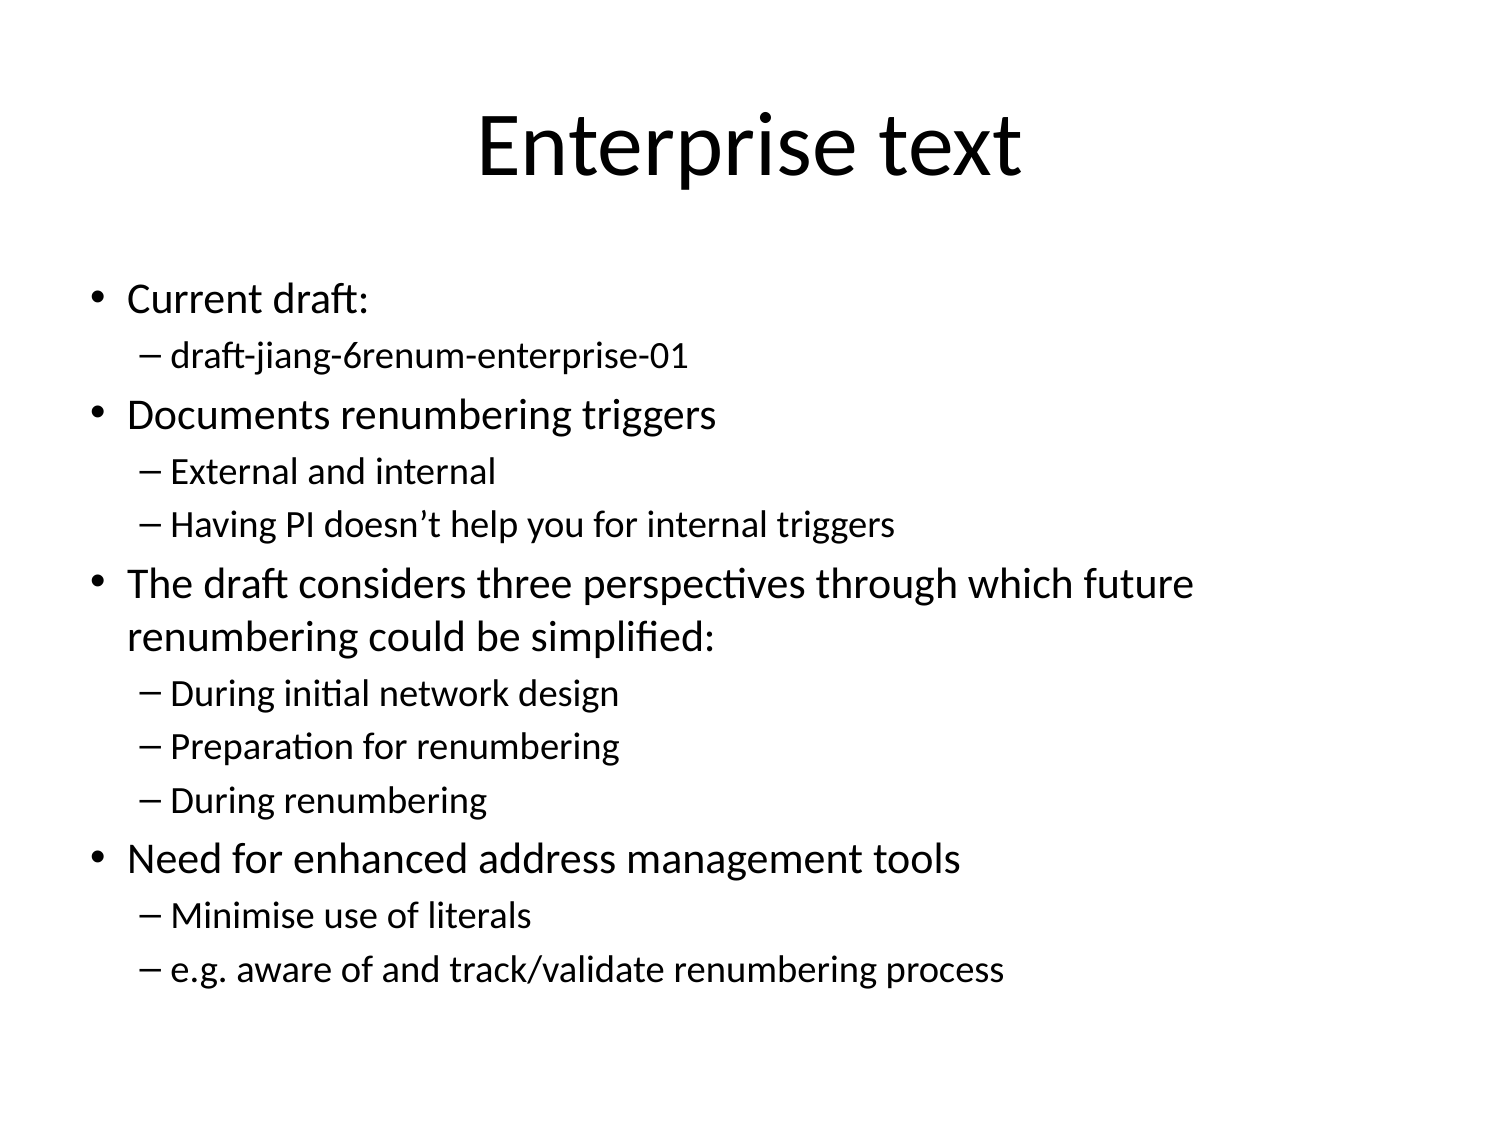

# Enterprise text
Current draft:
draft-jiang-6renum-enterprise-01
Documents renumbering triggers
External and internal
Having PI doesn’t help you for internal triggers
The draft considers three perspectives through which future renumbering could be simplified:
During initial network design
Preparation for renumbering
During renumbering
Need for enhanced address management tools
Minimise use of literals
e.g. aware of and track/validate renumbering process